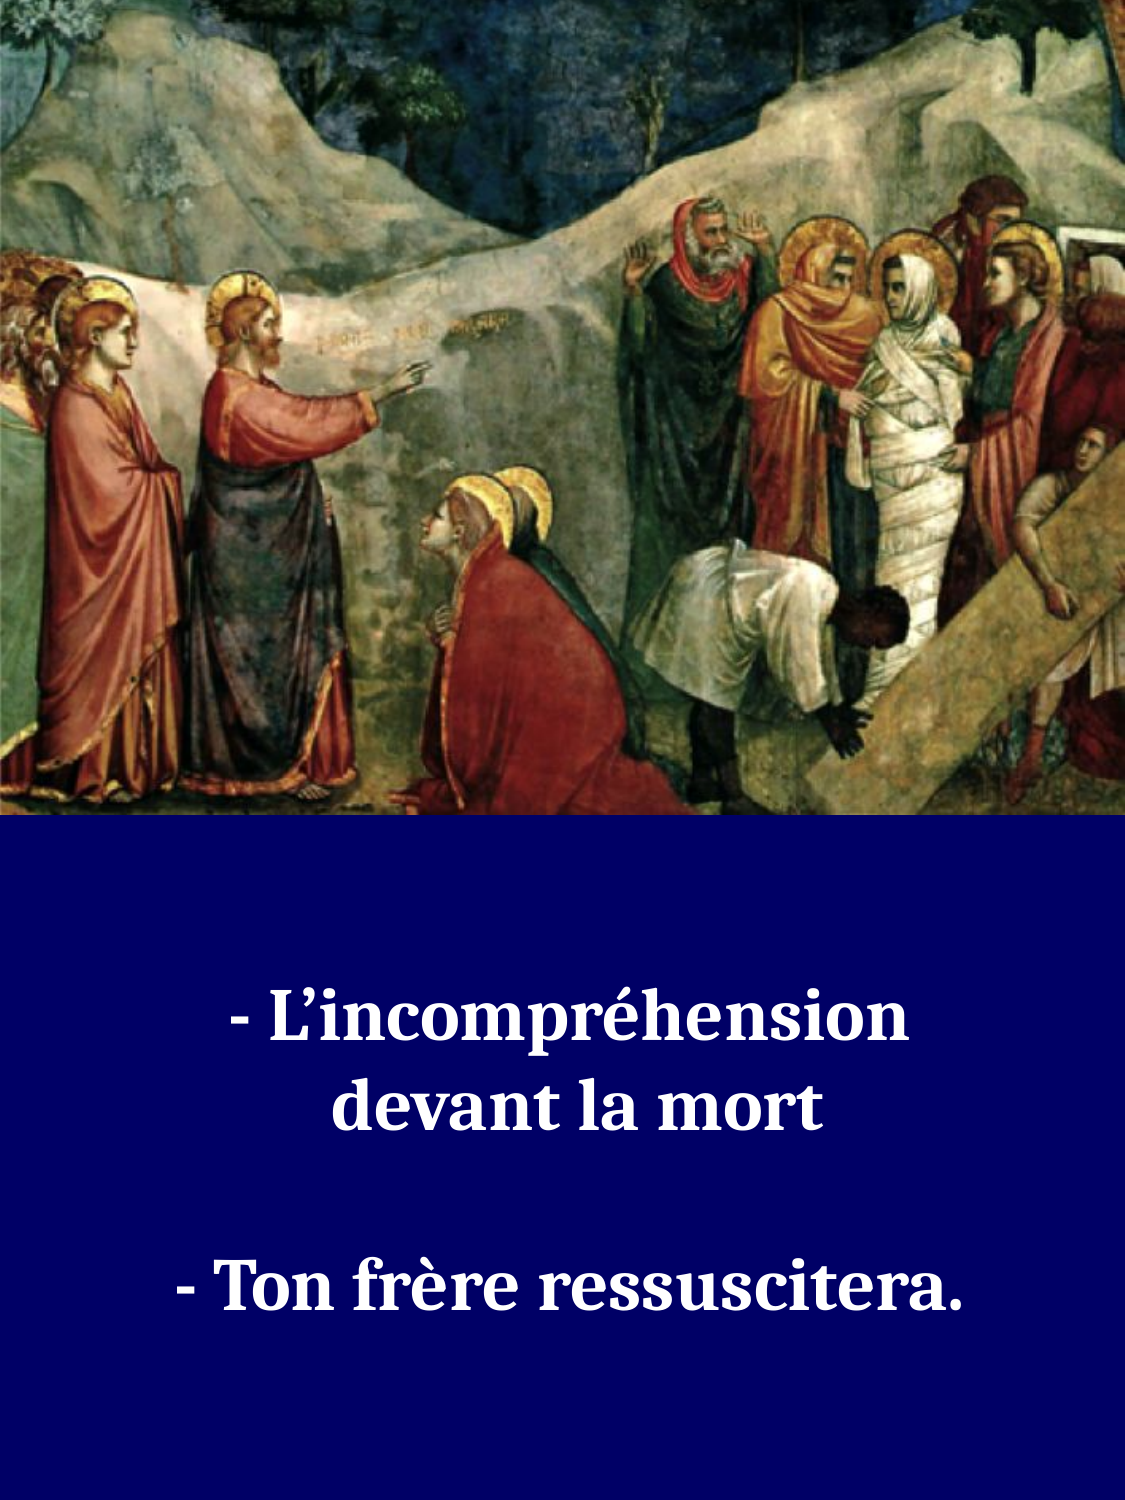

- L’incompréhension
 devant la mort
- Ton frère ressuscitera.